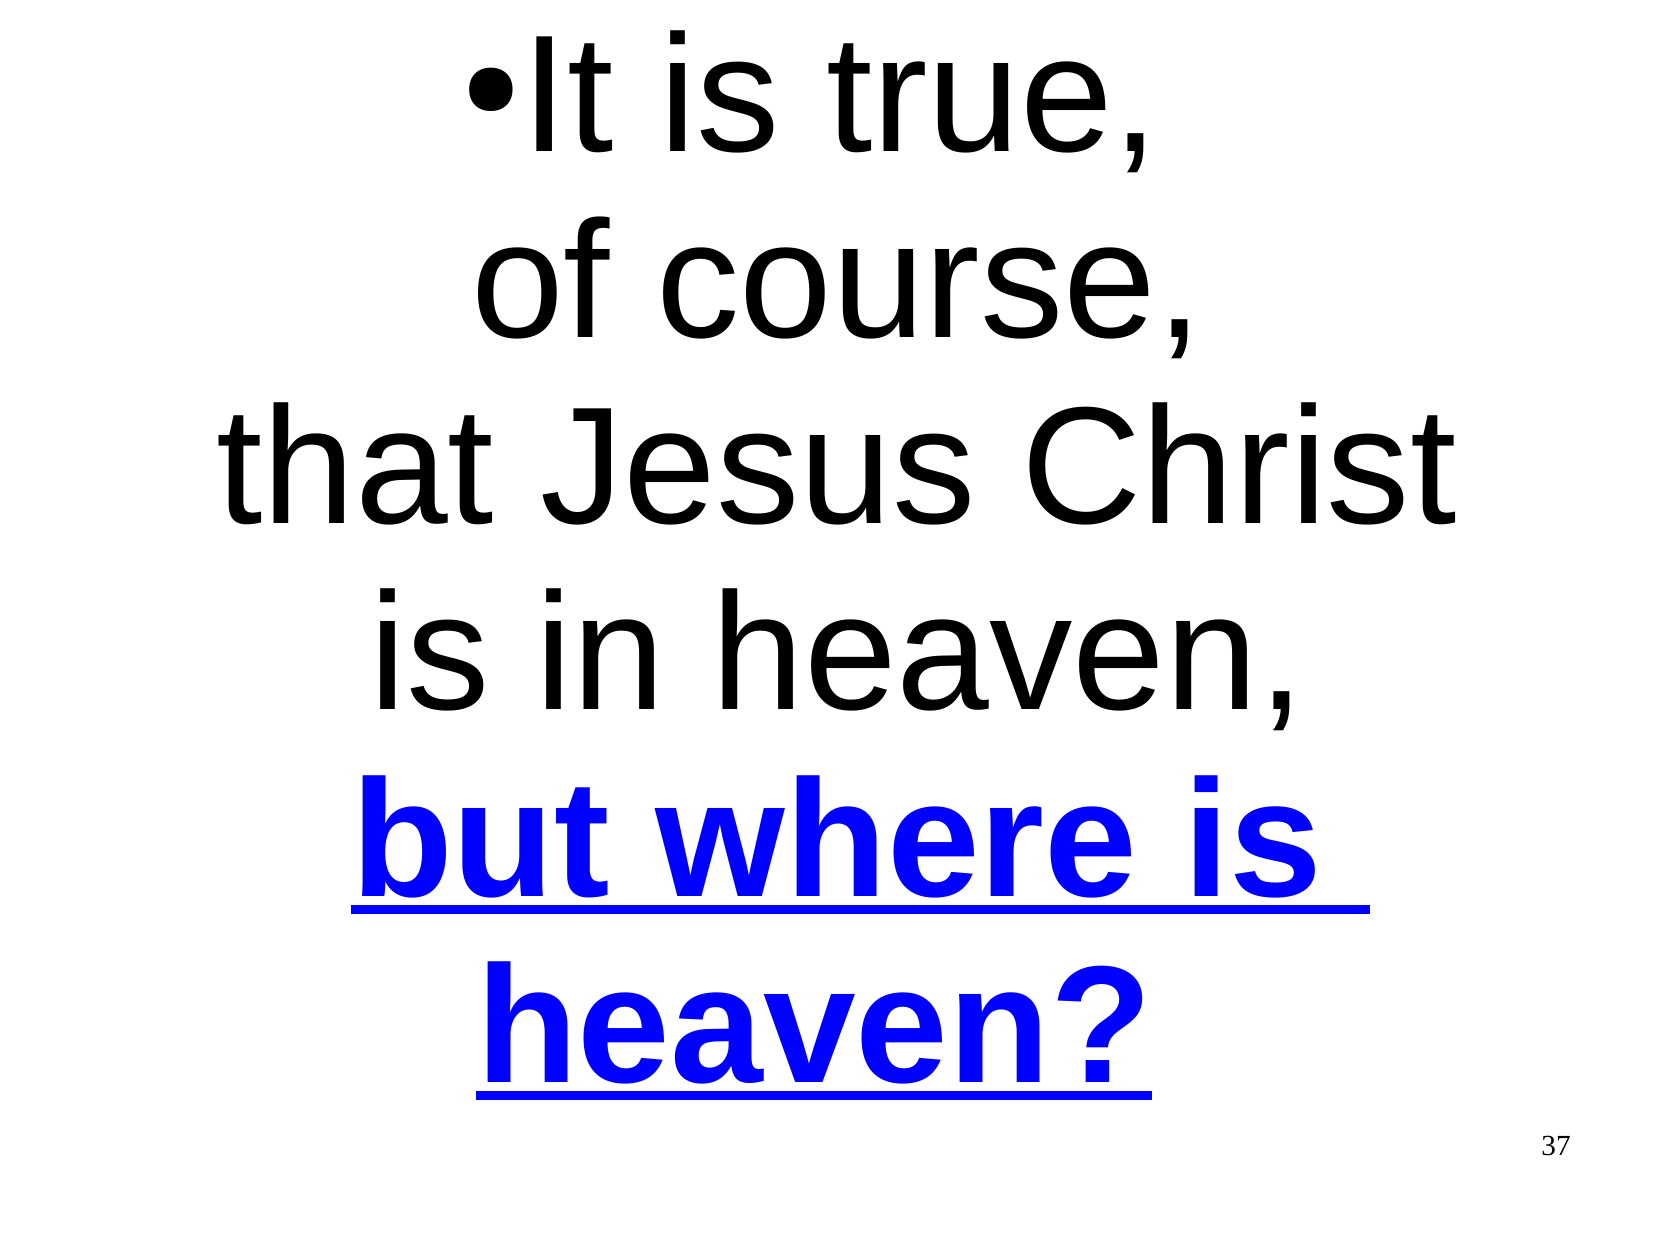

# It is true, of course, that Jesus Christ is in heaven, but where is heaven?
37